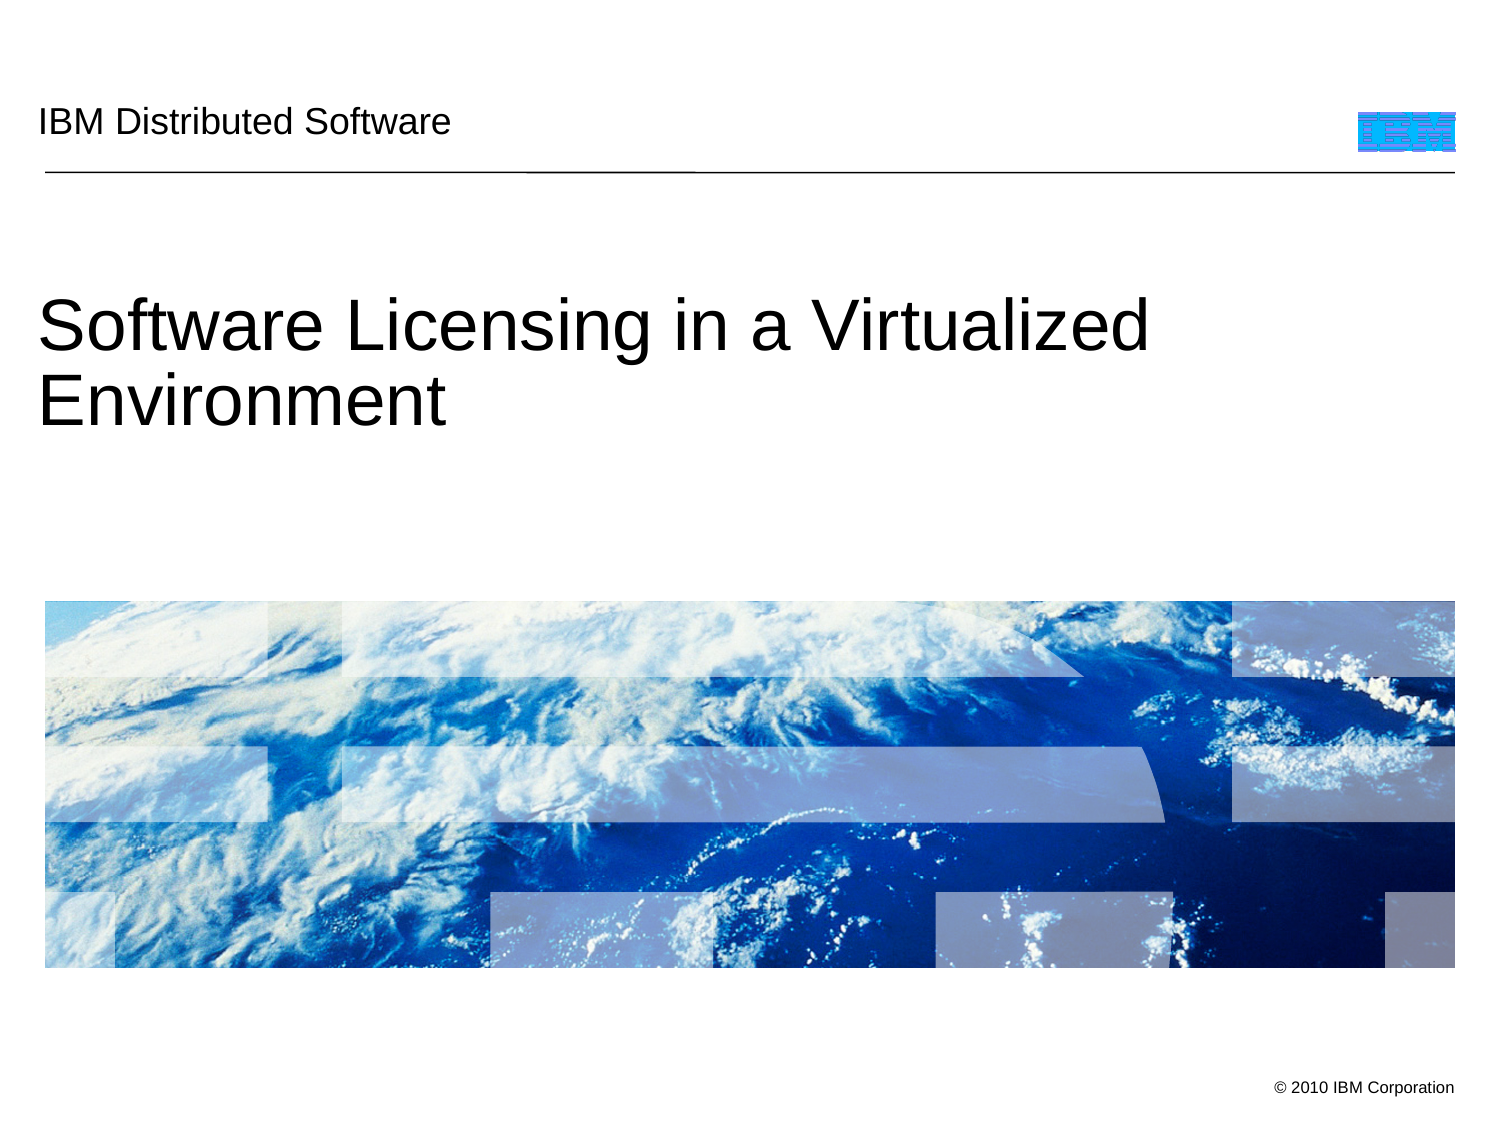

IBM Distributed Software
# Software Licensing in a Virtualized Environment